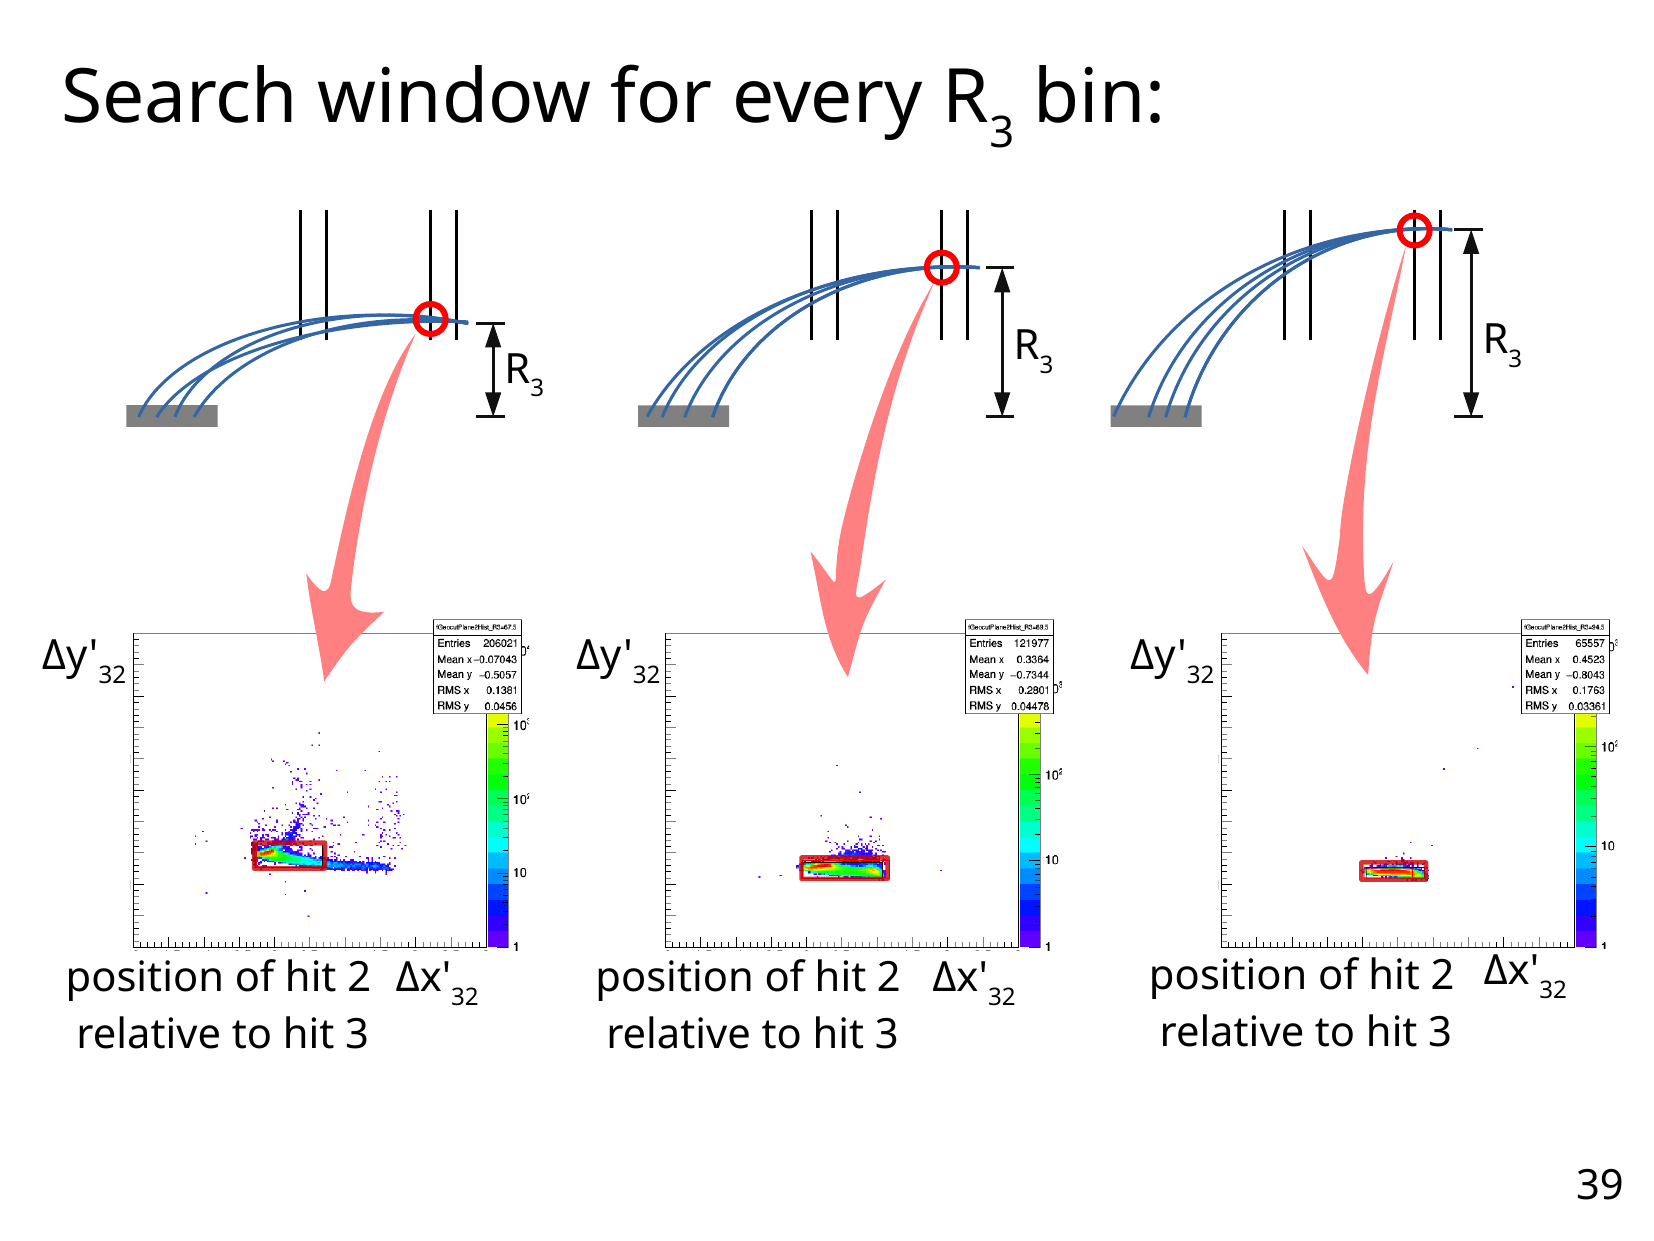

Search window for every R3 bin:
R3
R3
R3
Δy'32
Δy'32
Δy'32
Δx'32
position of hit 2
 relative to hit 3
position of hit 2
 relative to hit 3
Δx'32
position of hit 2
 relative to hit 3
Δx'32
39